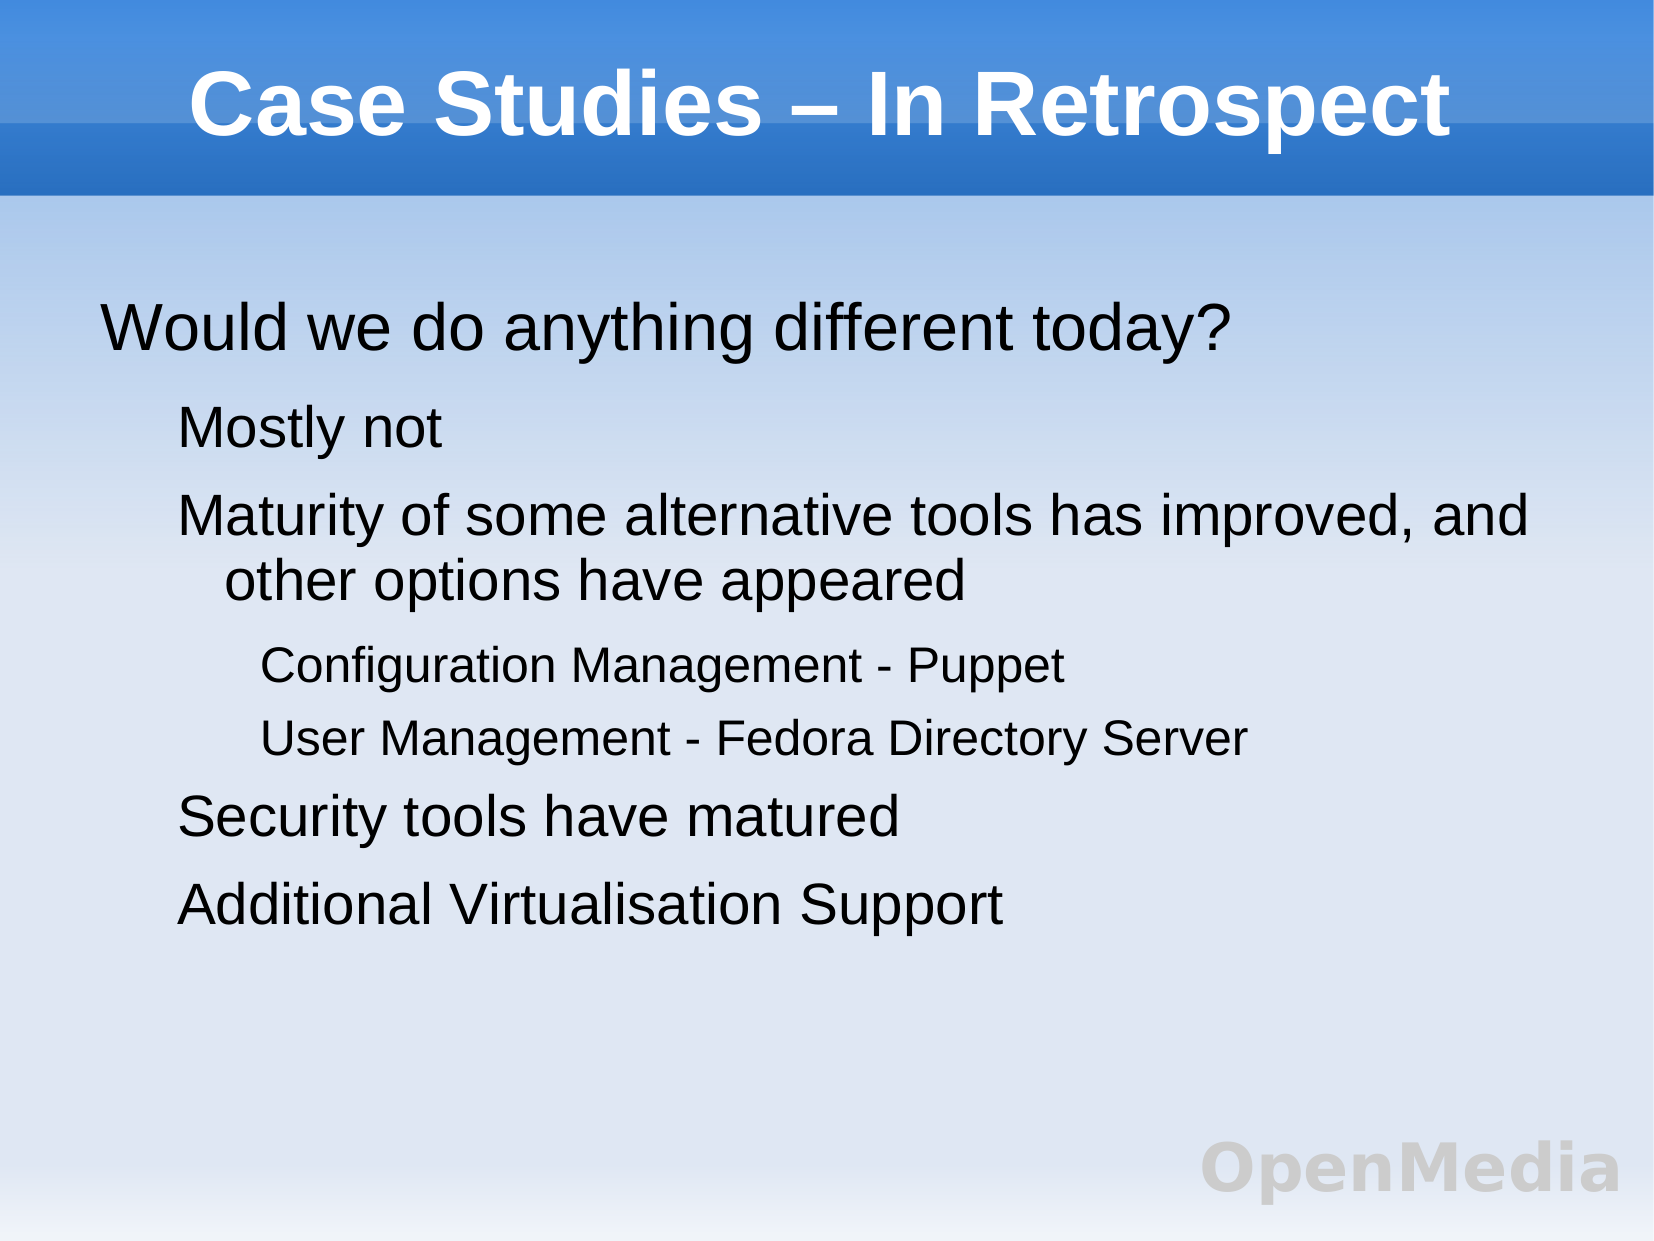

# Case Studies – In Retrospect
Would we do anything different today?
Mostly not
Maturity of some alternative tools has improved, and other options have appeared
Configuration Management - Puppet
User Management - Fedora Directory Server
Security tools have matured
Additional Virtualisation Support
38